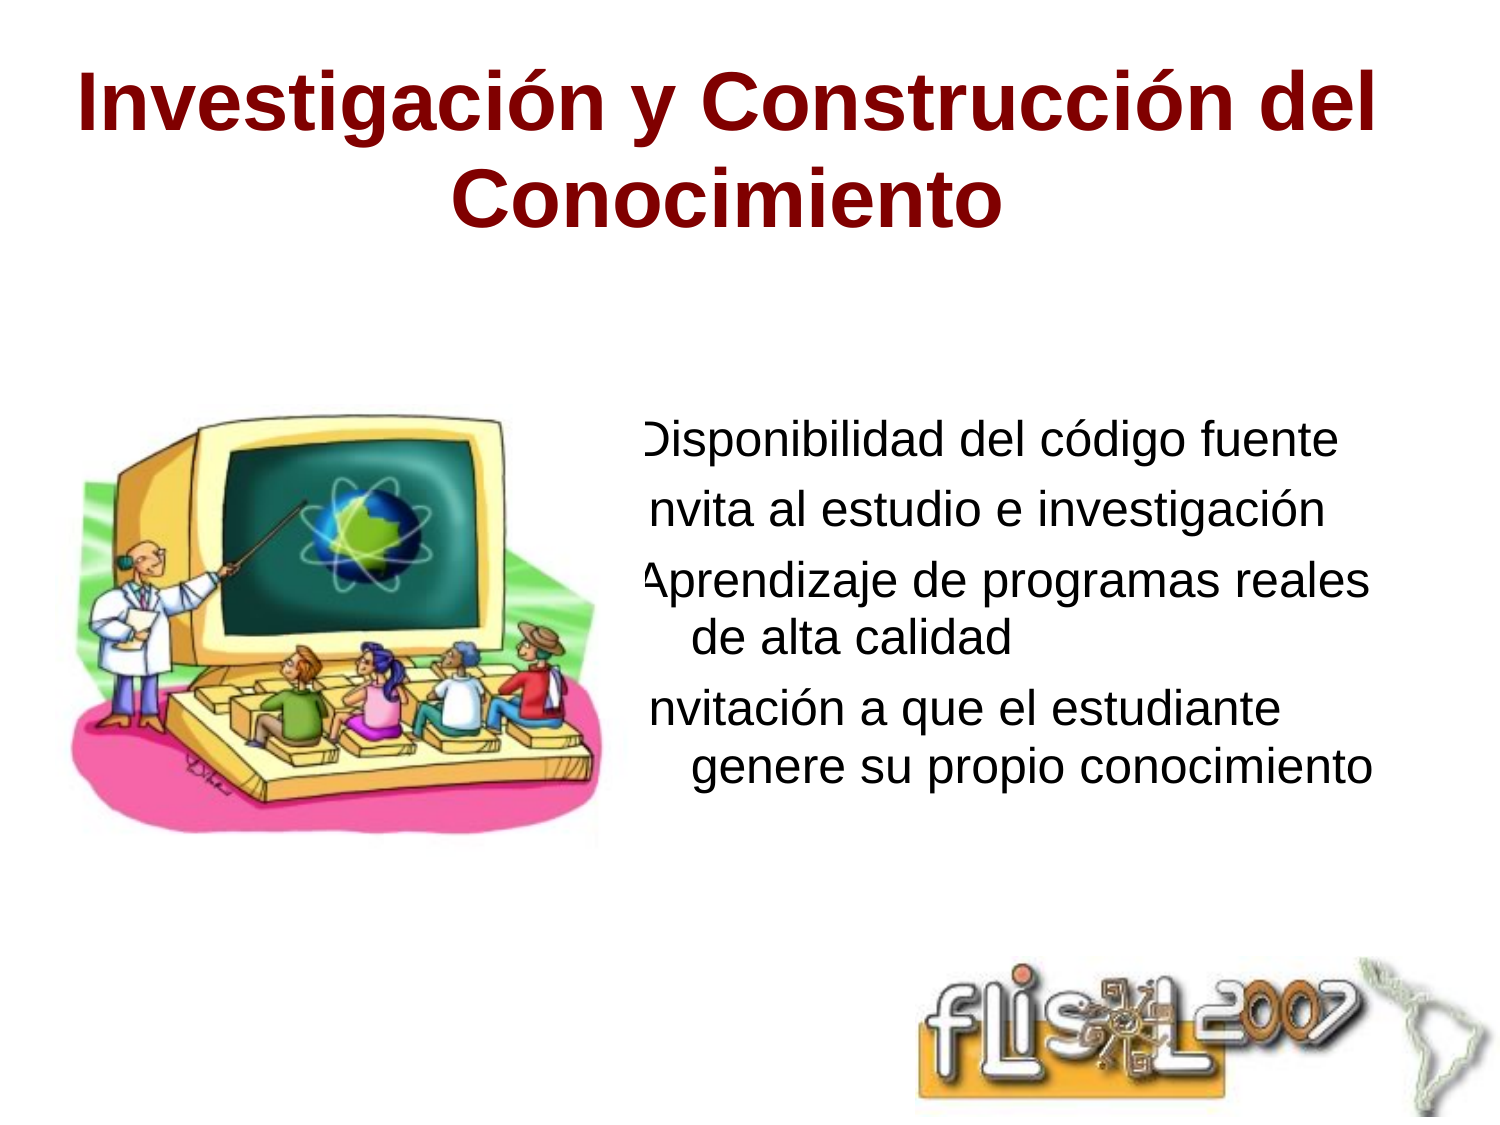

# Investigación y Construcción del Conocimiento
Disponibilidad del código fuente
Invita al estudio e investigación
Aprendizaje de programas reales de alta calidad
Invitación a que el estudiante genere su propio conocimiento